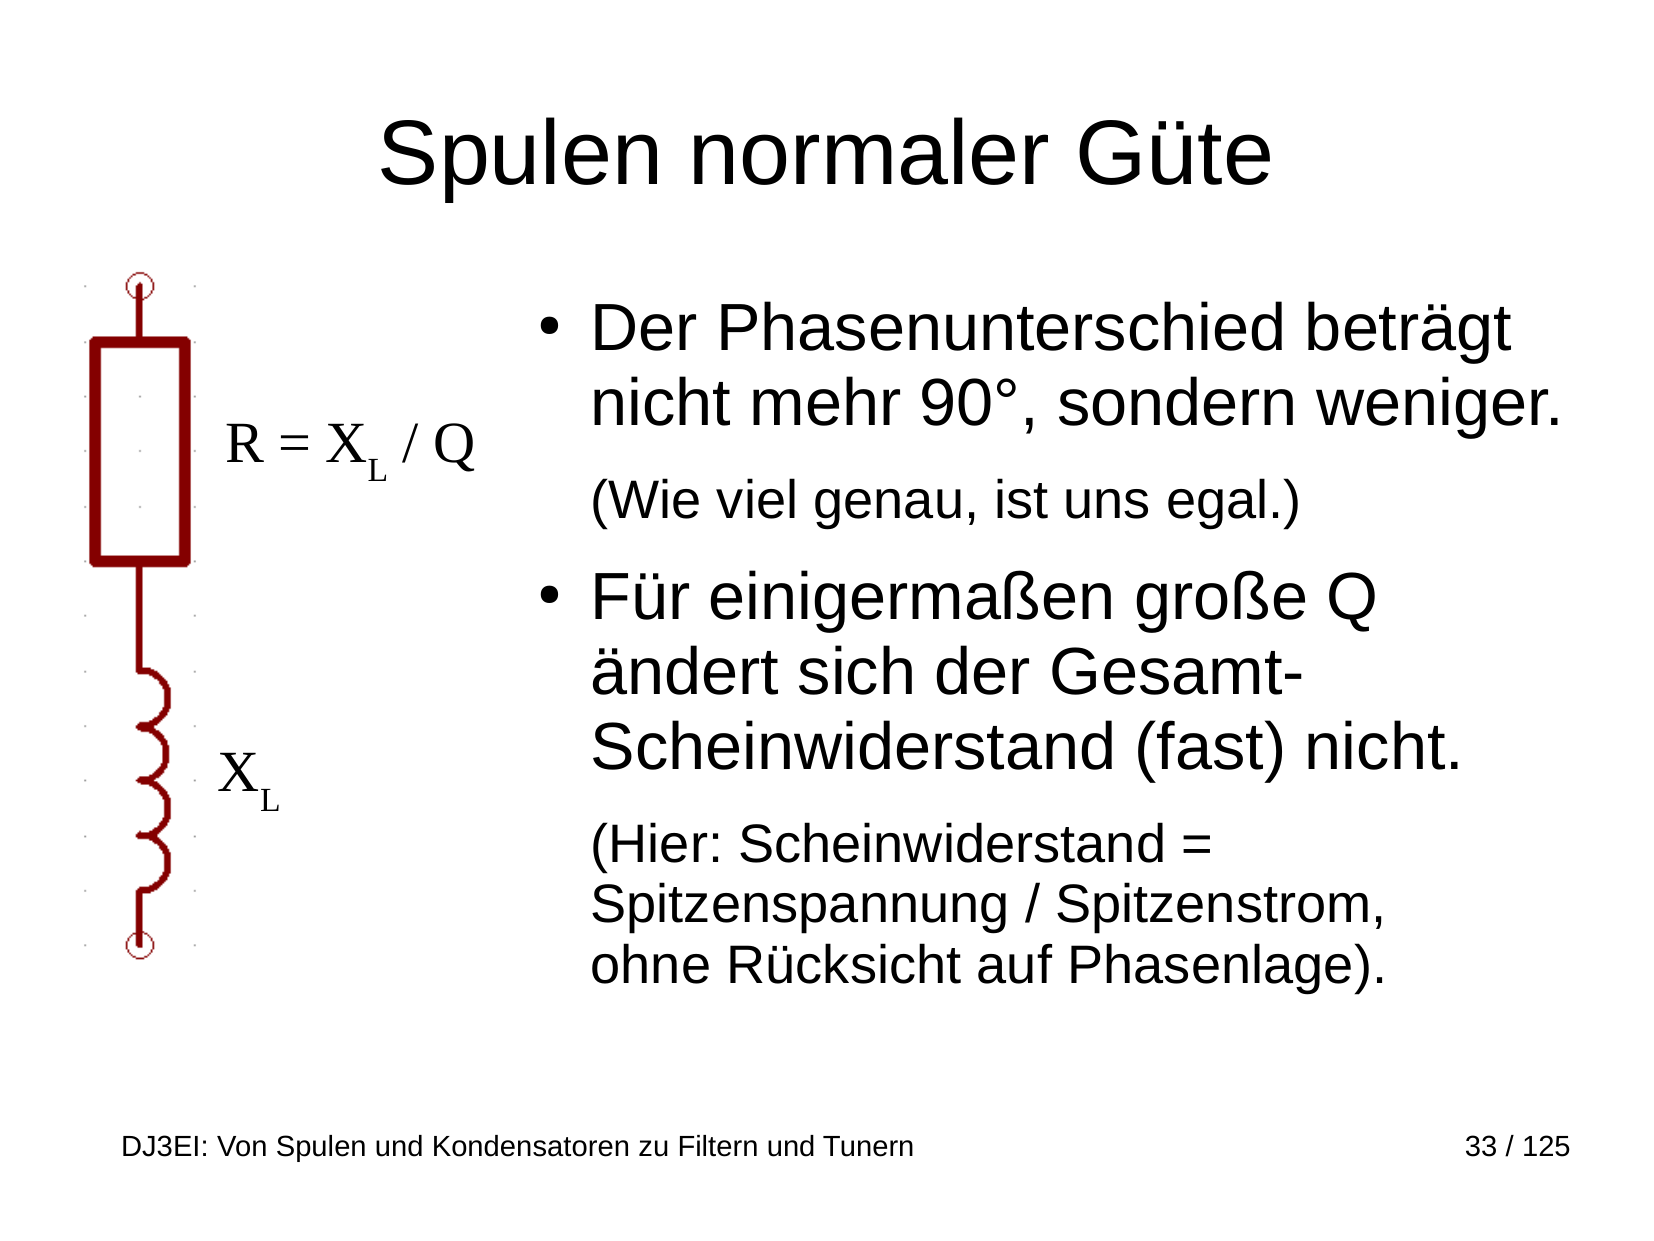

# Spulen normaler Güte
Der Phasenunterschied beträgt nicht mehr 90°, sondern weniger.
(Wie viel genau, ist uns egal.)
Für einigermaßen große Q
ändert sich der Gesamt-Scheinwiderstand (fast) nicht.
(Hier: Scheinwiderstand =
Spitzenspannung / Spitzenstrom,
ohne Rücksicht auf Phasenlage).
R = XL / Q
XL